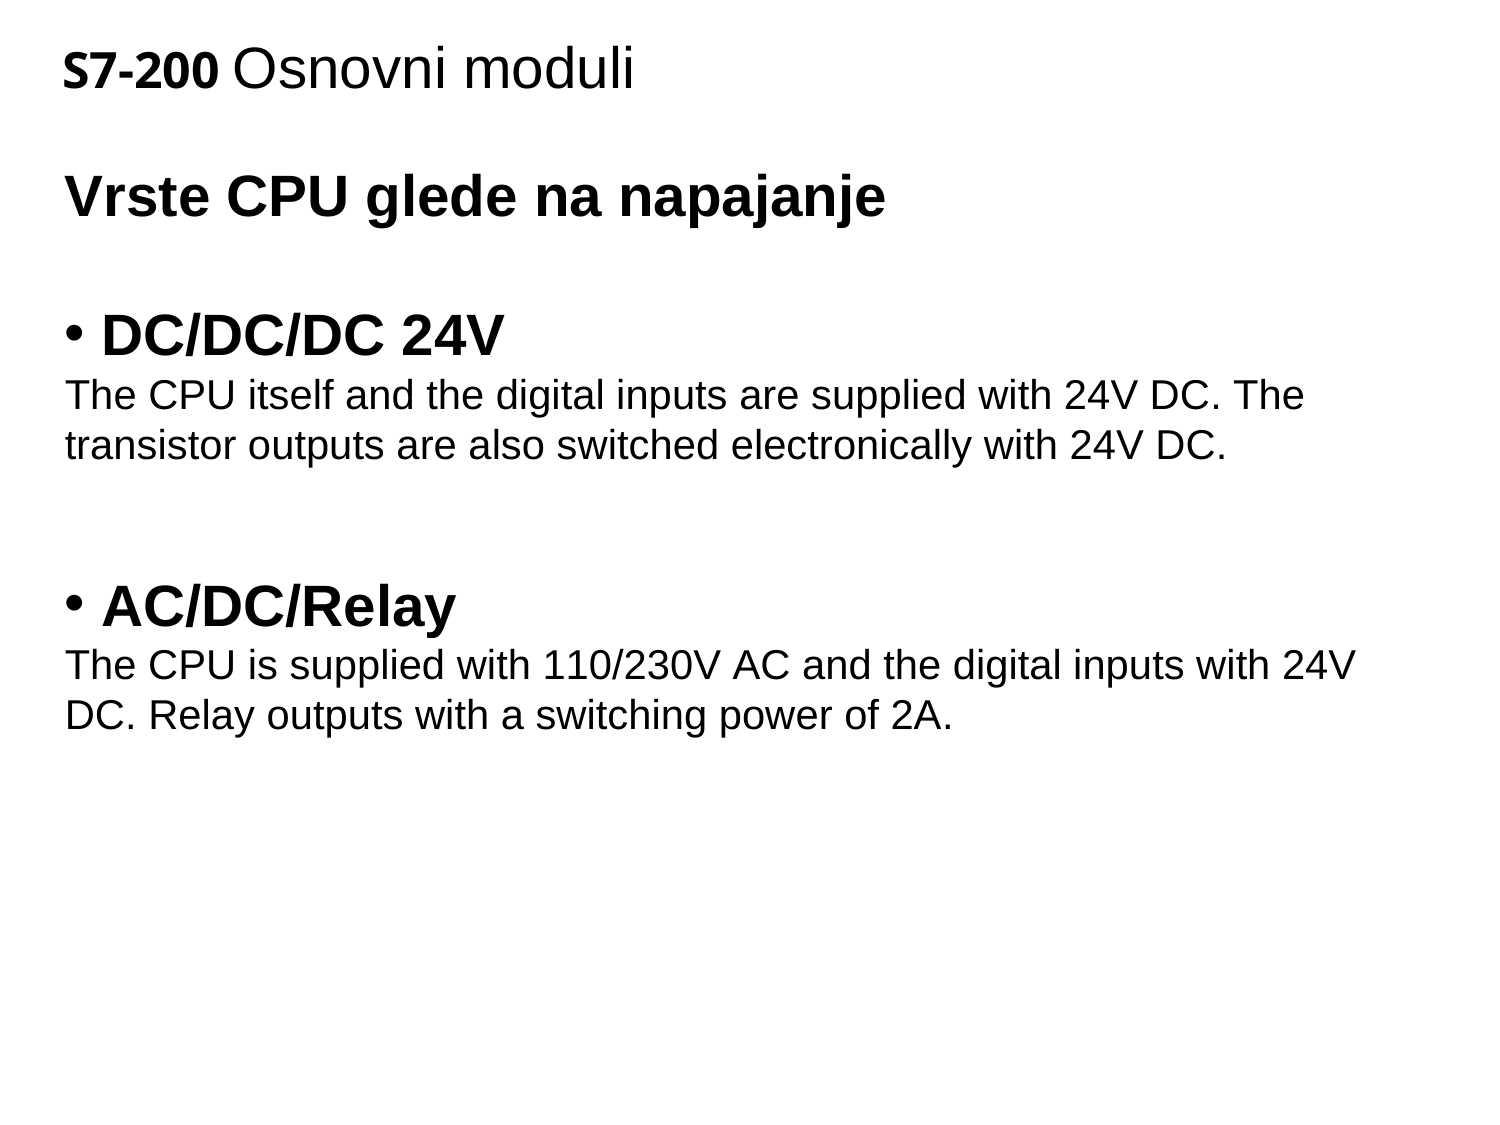

S7-200 Osnovni moduli
Vrste CPU glede na napajanje
 DC/DC/DC 24V
The CPU itself and the digital inputs are supplied with 24V DC. The transistor outputs are also switched electronically with 24V DC.
 AC/DC/Relay
The CPU is supplied with 110/230V AC and the digital inputs with 24V DC. Relay outputs with a switching power of 2A.